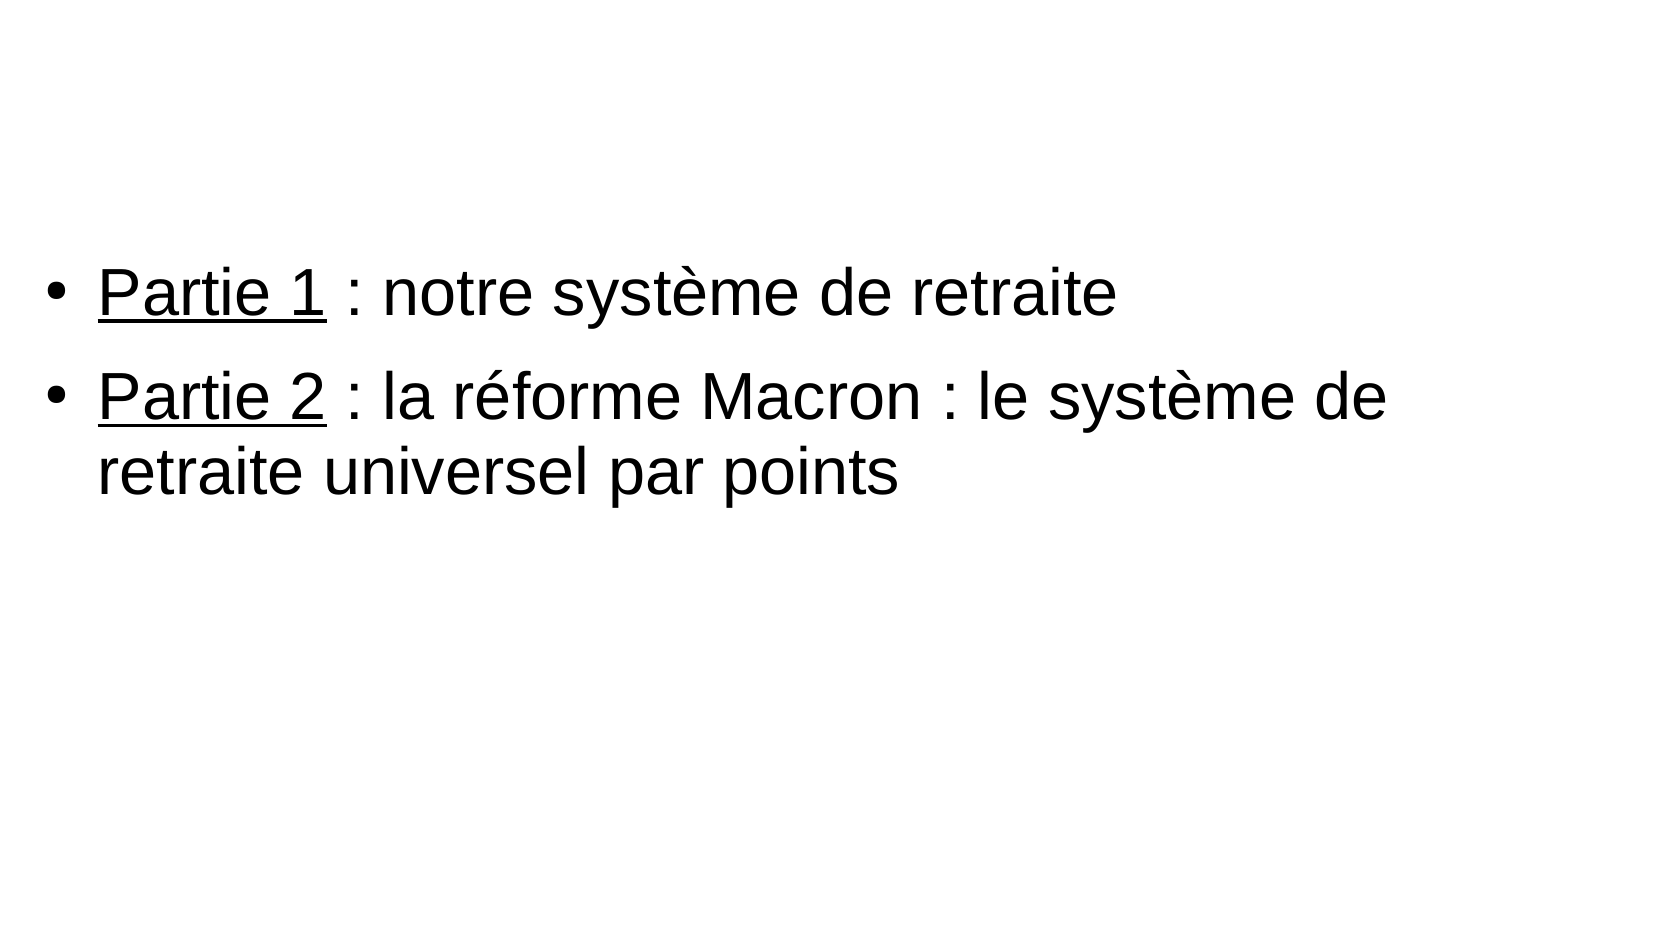

# Partie 1 : notre système de retraite
Partie 2 : la réforme Macron : le système de retraite universel par points